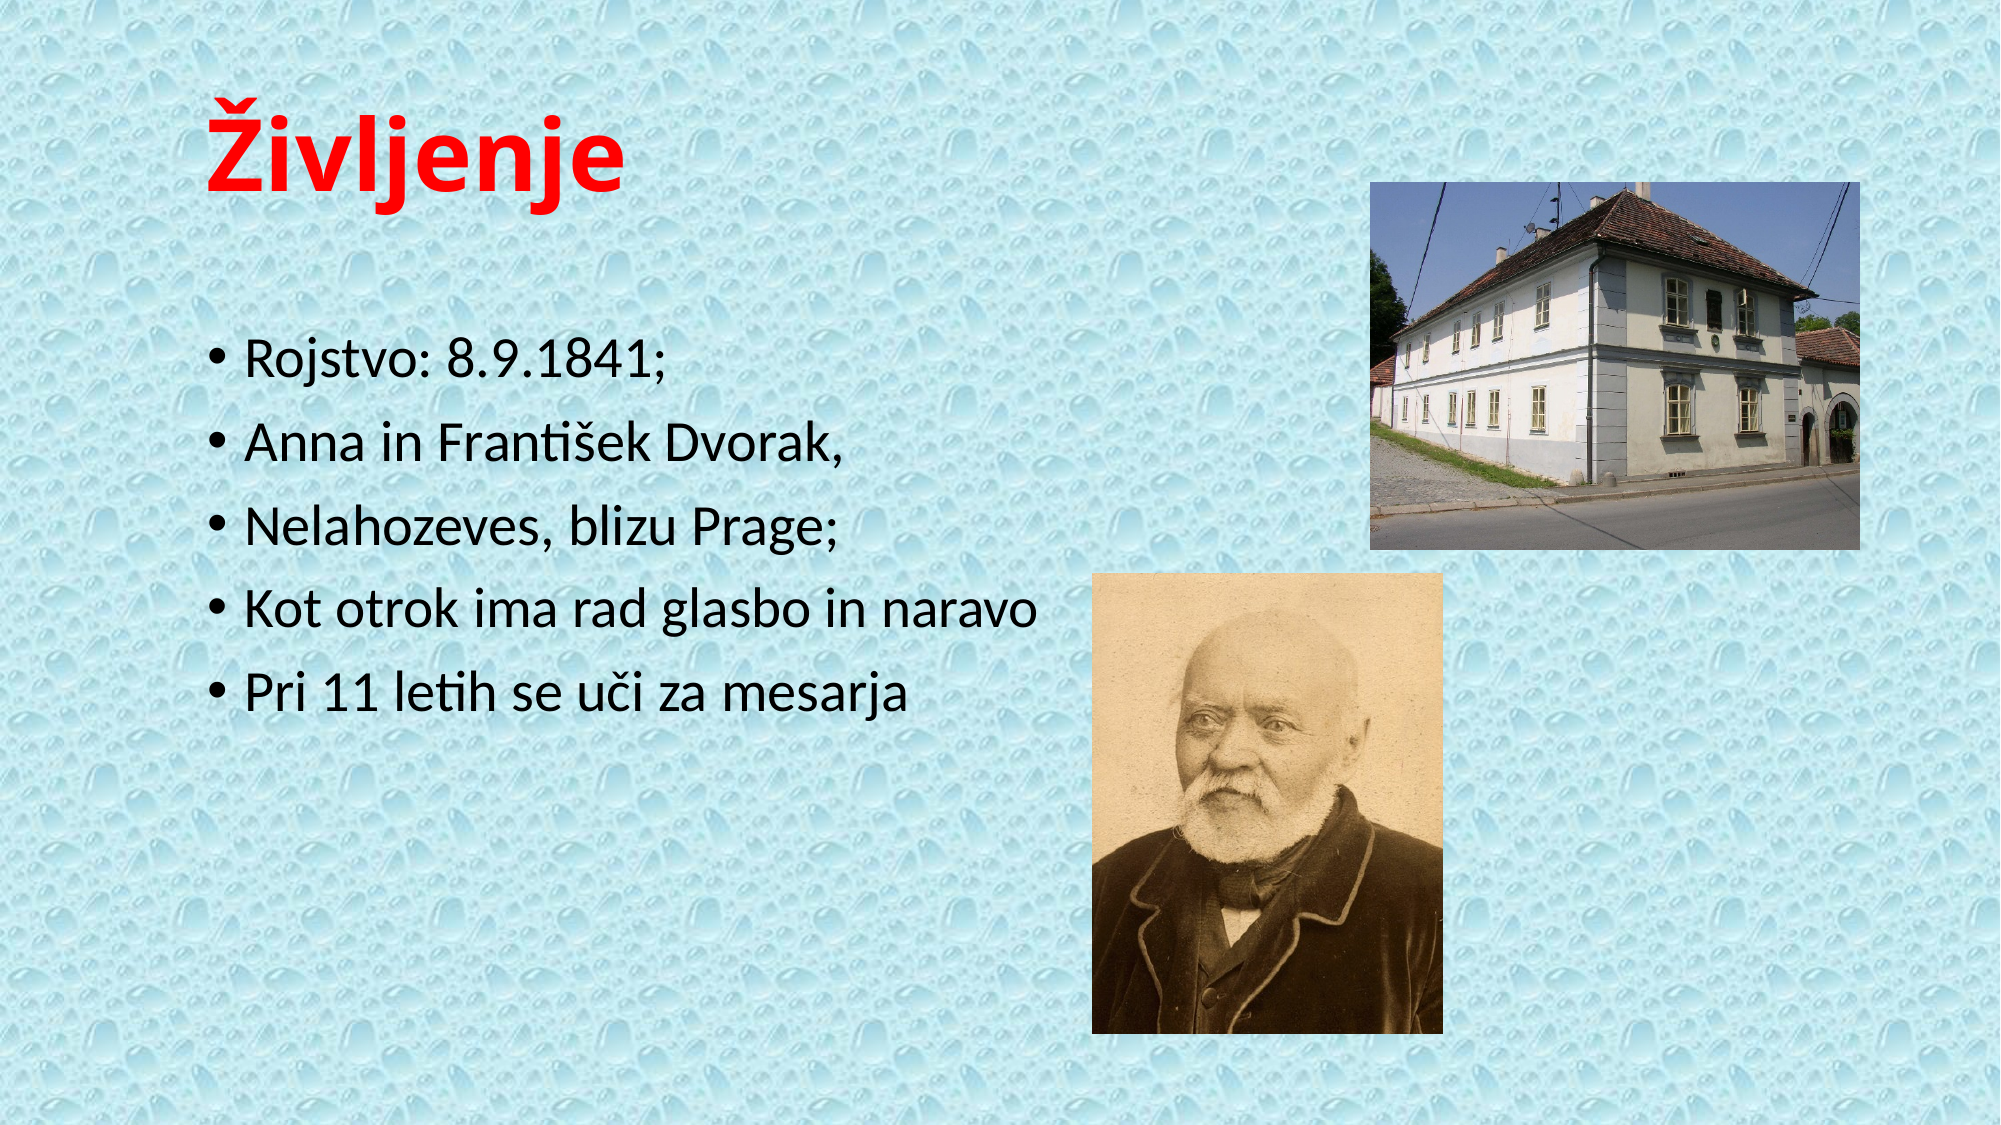

# Življenje
Rojstvo: 8.9.1841;
Anna in František Dvorak,
Nelahozeves, blizu Prage;
Kot otrok ima rad glasbo in naravo
Pri 11 letih se uči za mesarja